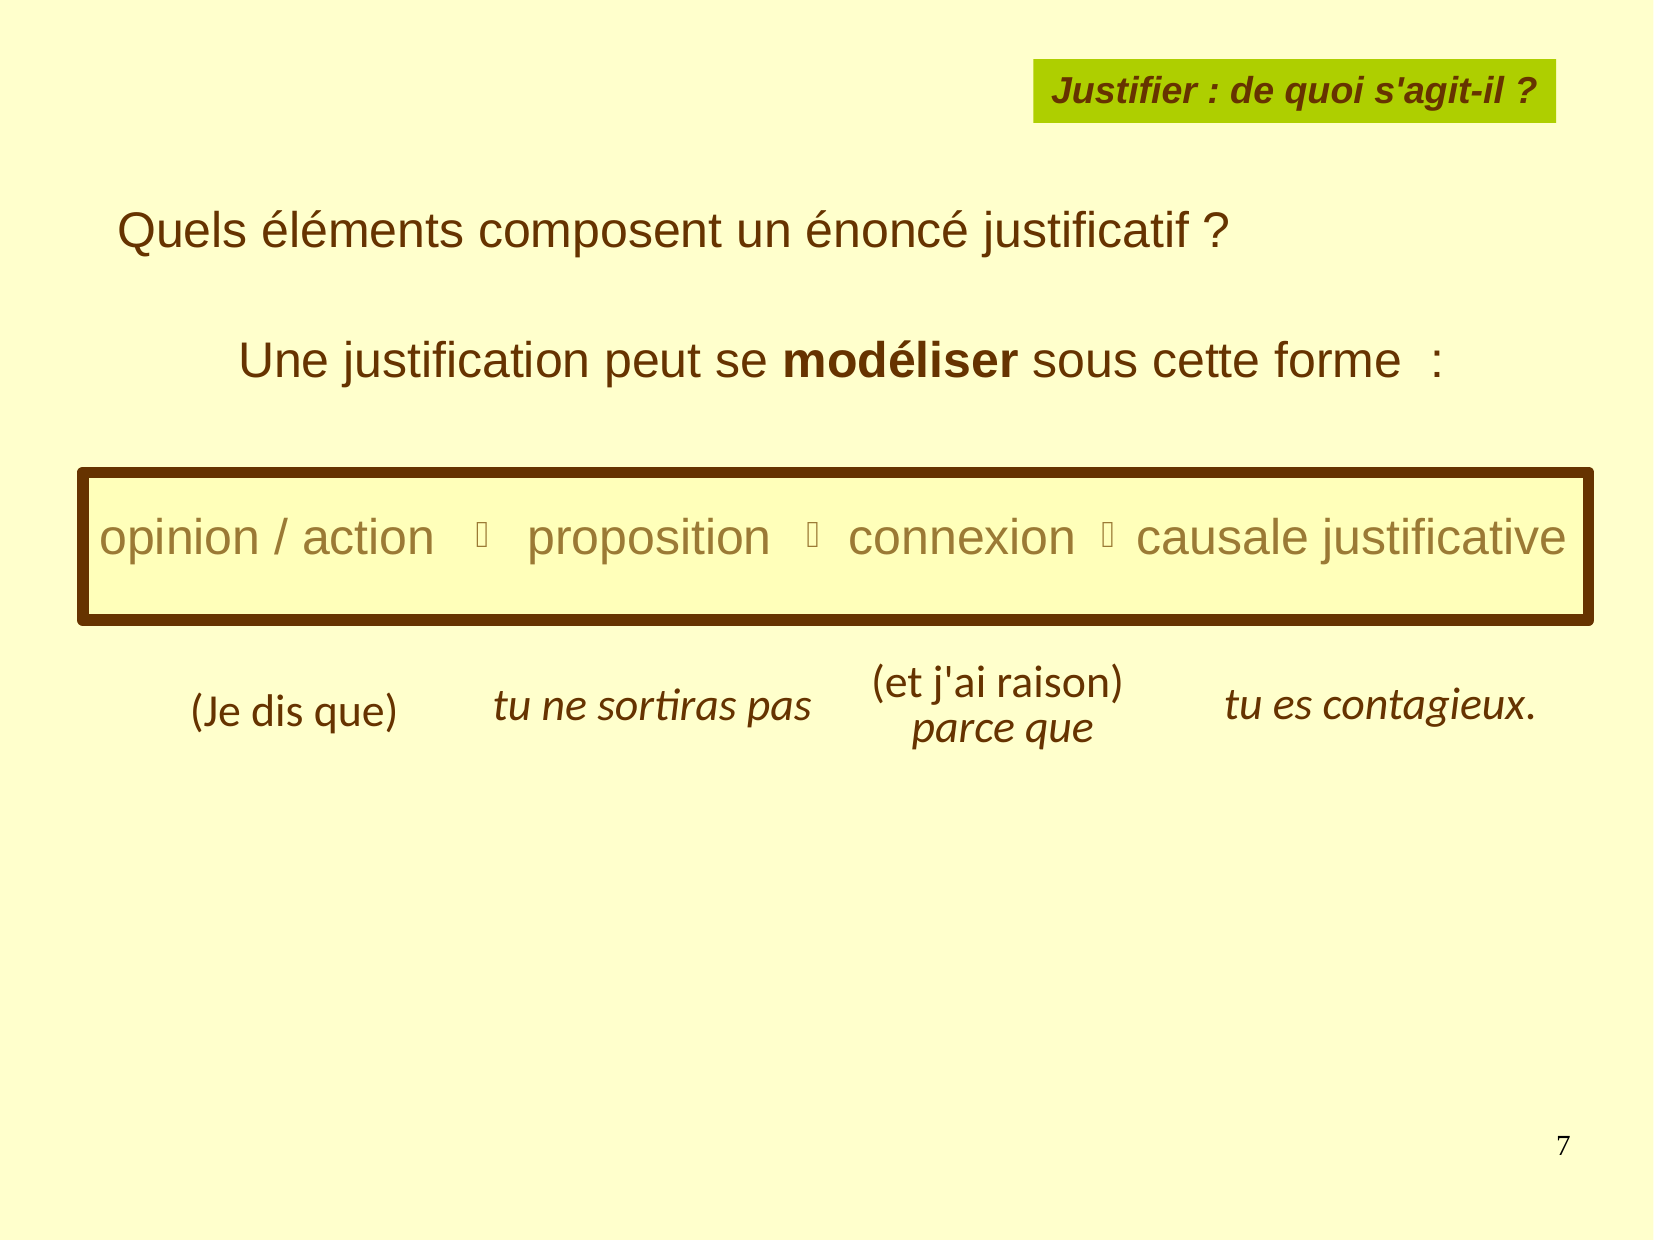

Justifier : de quoi s'agit-il ?
 Quels éléments composent un énoncé justificatif ?
Une justification peut se modéliser sous cette forme  :
proposition
connexion
causale justificative
opinion / action
 
 
 
(et j'ai raison)
parce que
 tu es contagieux.
tu ne sortiras pas
(Je dis que)
7